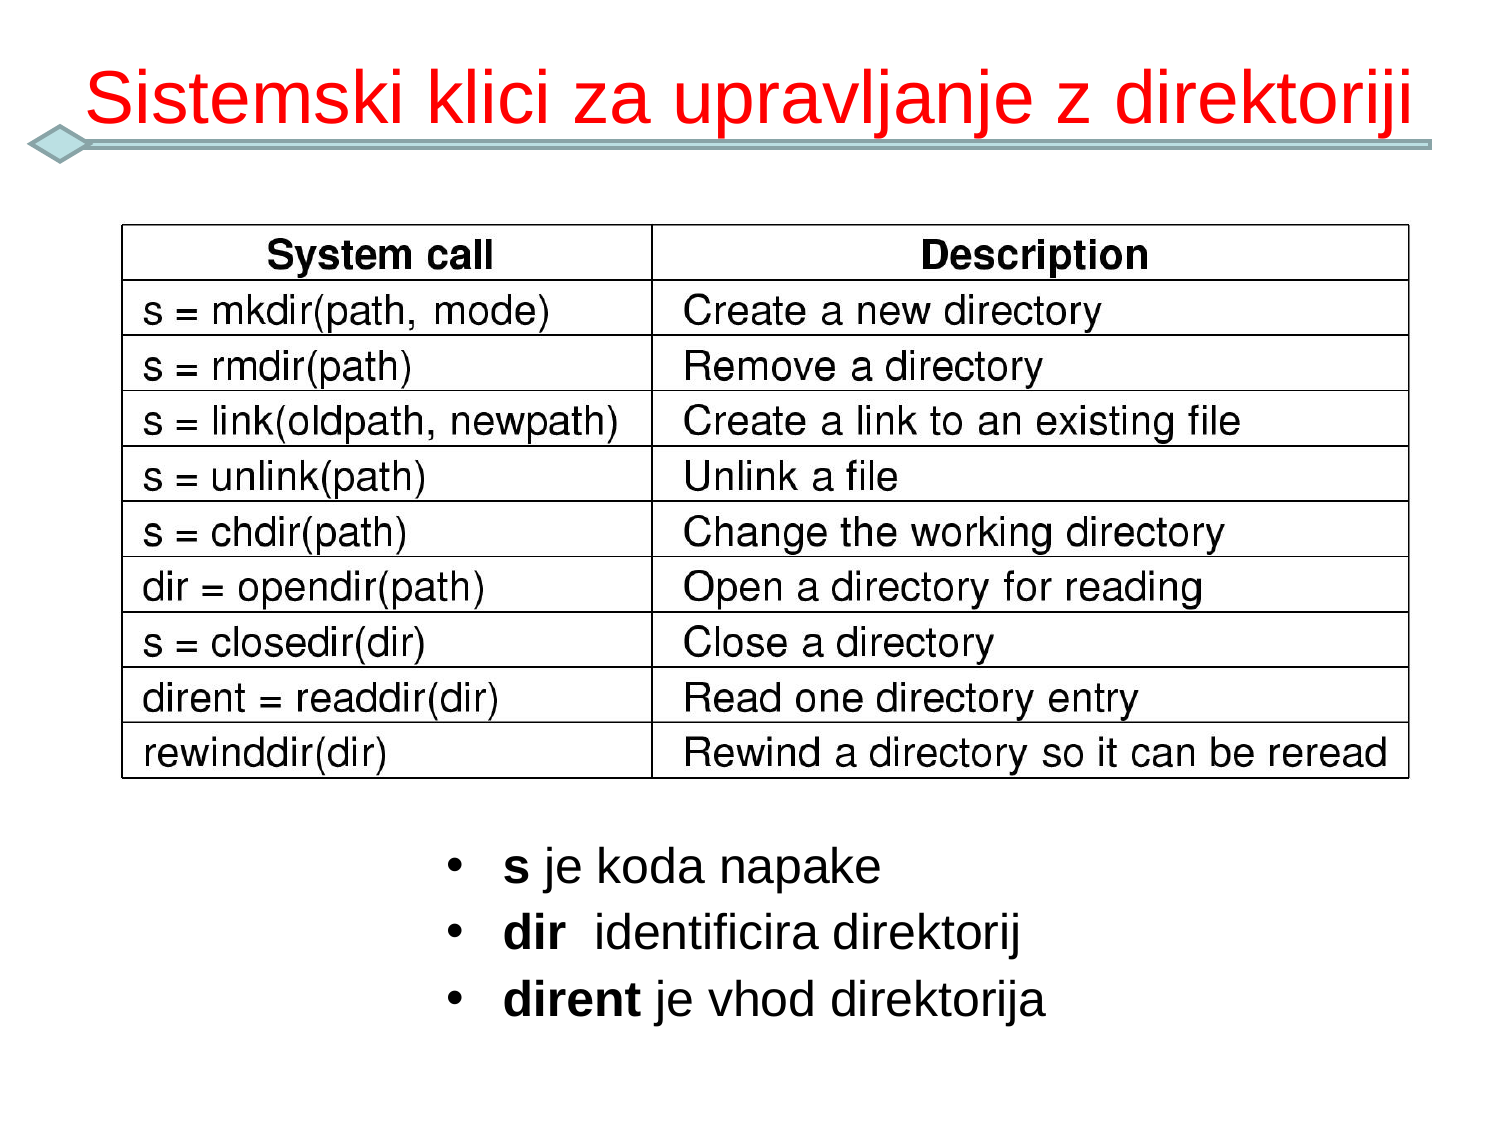

# Sistemski klici za upravljanje z direktoriji
s je koda napake
dir identificira direktorij
dirent je vhod direktorija